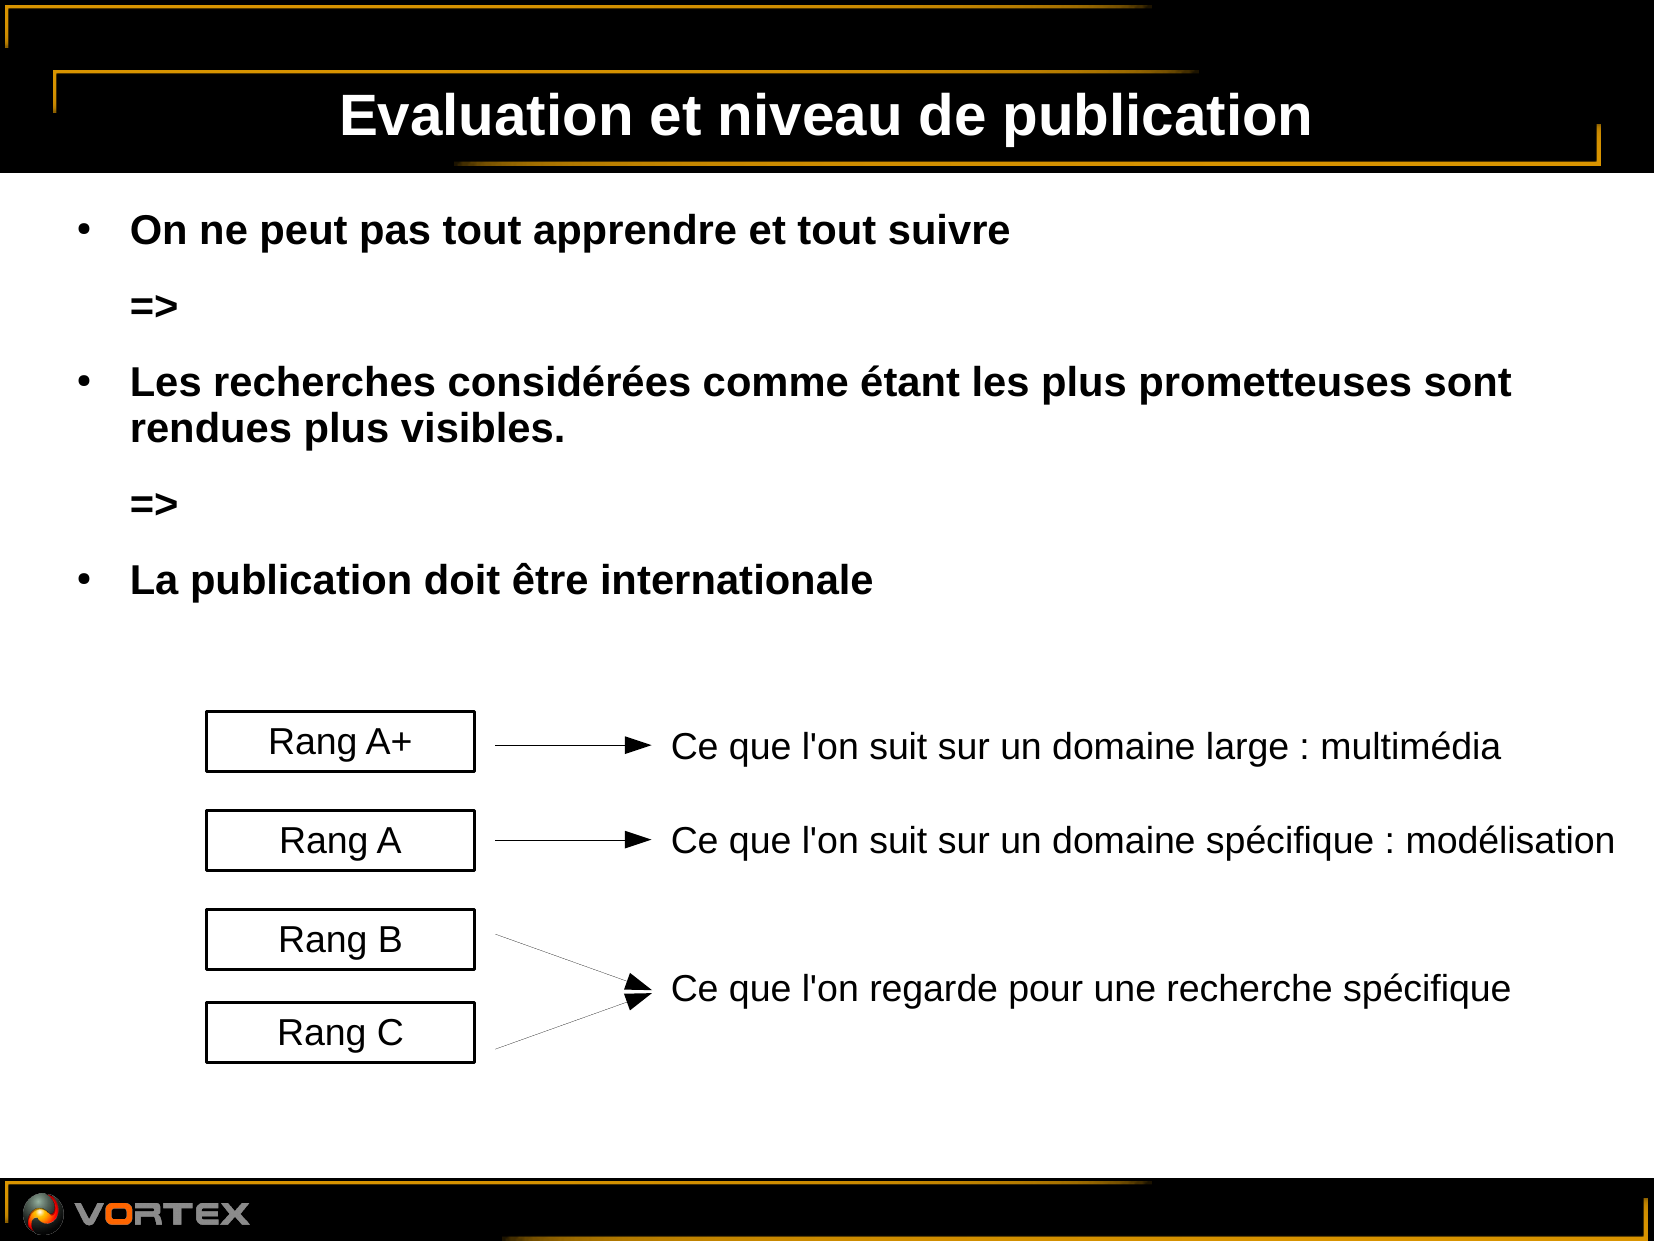

# Evaluation et niveau de publication
On ne peut pas tout apprendre et tout suivre
=>
Les recherches considérées comme étant les plus prometteuses sont rendues plus visibles.
=>
La publication doit être internationale
Rang A+
Ce que l'on suit sur un domaine large : multimédia
Rang A
Ce que l'on suit sur un domaine spécifique : modélisation
Rang B
Ce que l'on regarde pour une recherche spécifique
Rang C